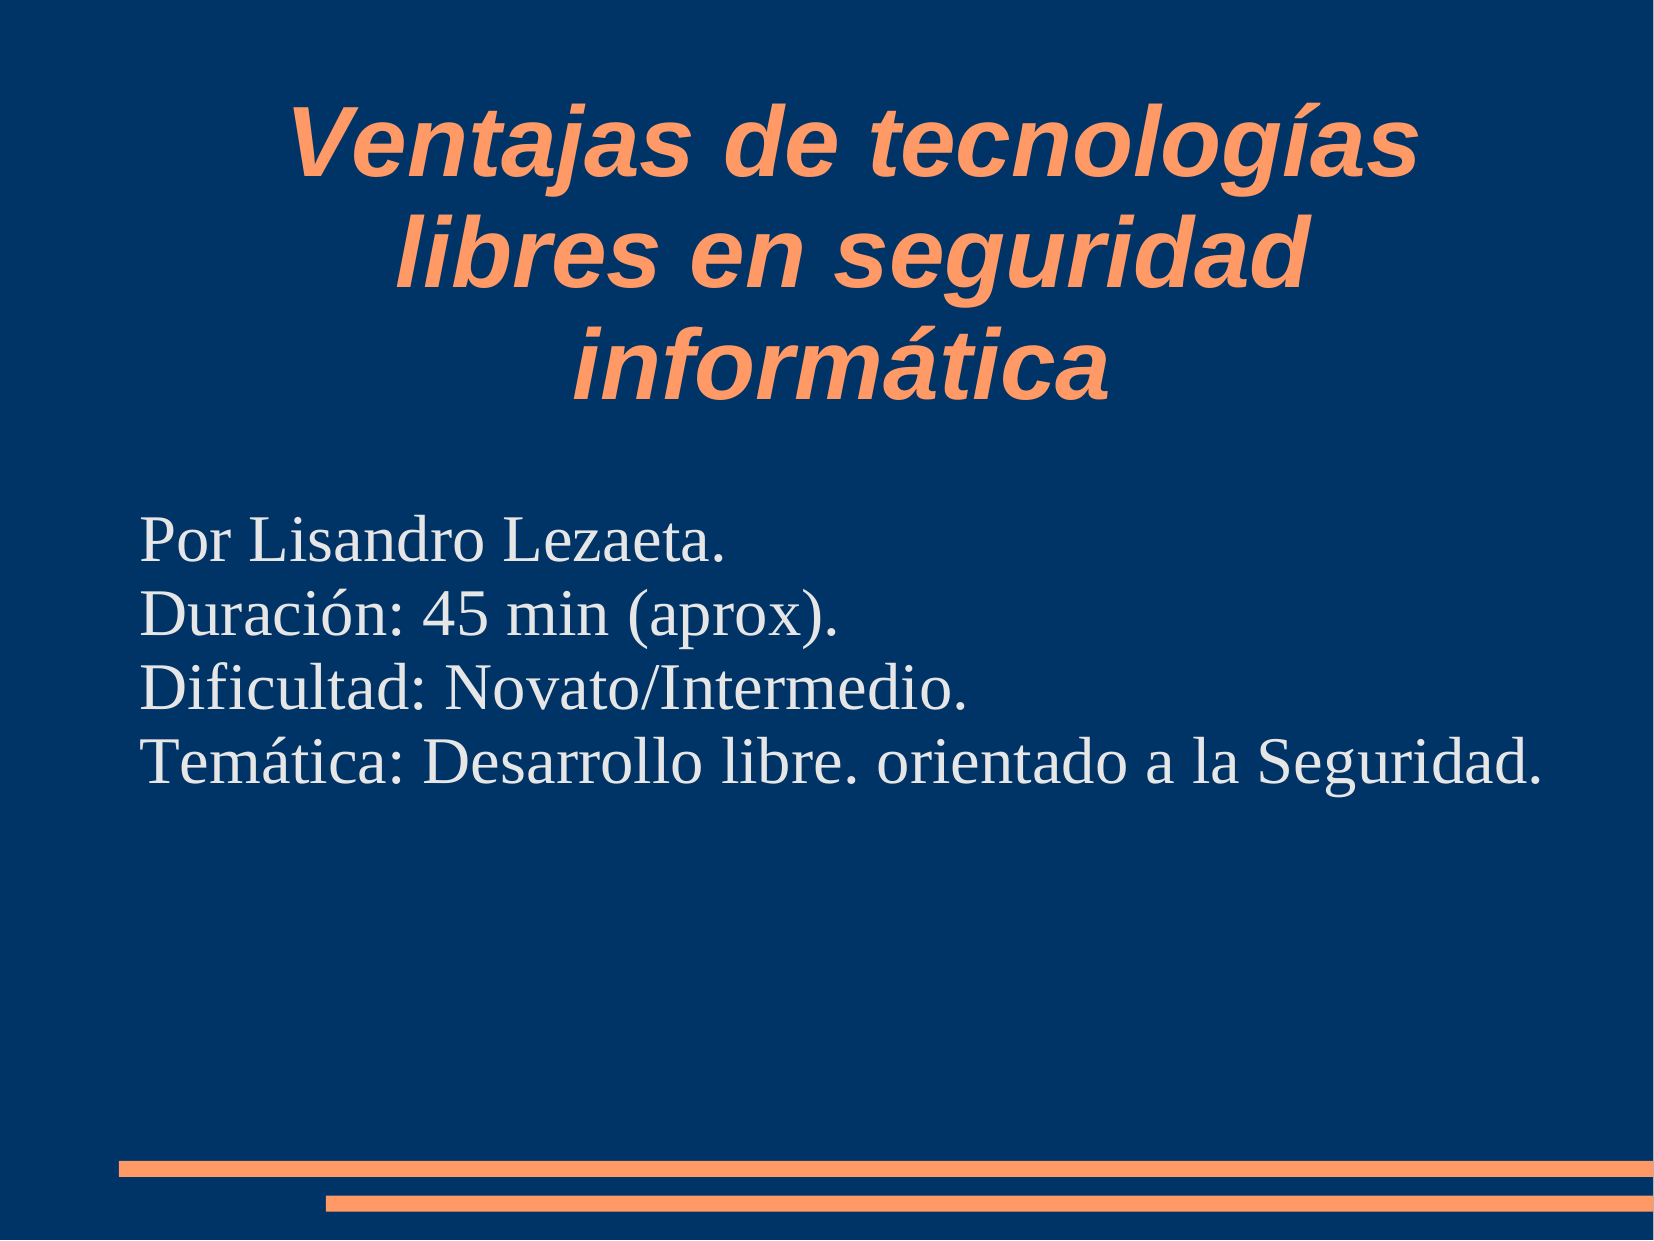

# Ventajas de tecnologías libres en seguridad informática
Por Lisandro Lezaeta.
Duración: 45 min (aprox).
Dificultad: Novato/Intermedio.
Temática: Desarrollo libre. orientado a la Seguridad.